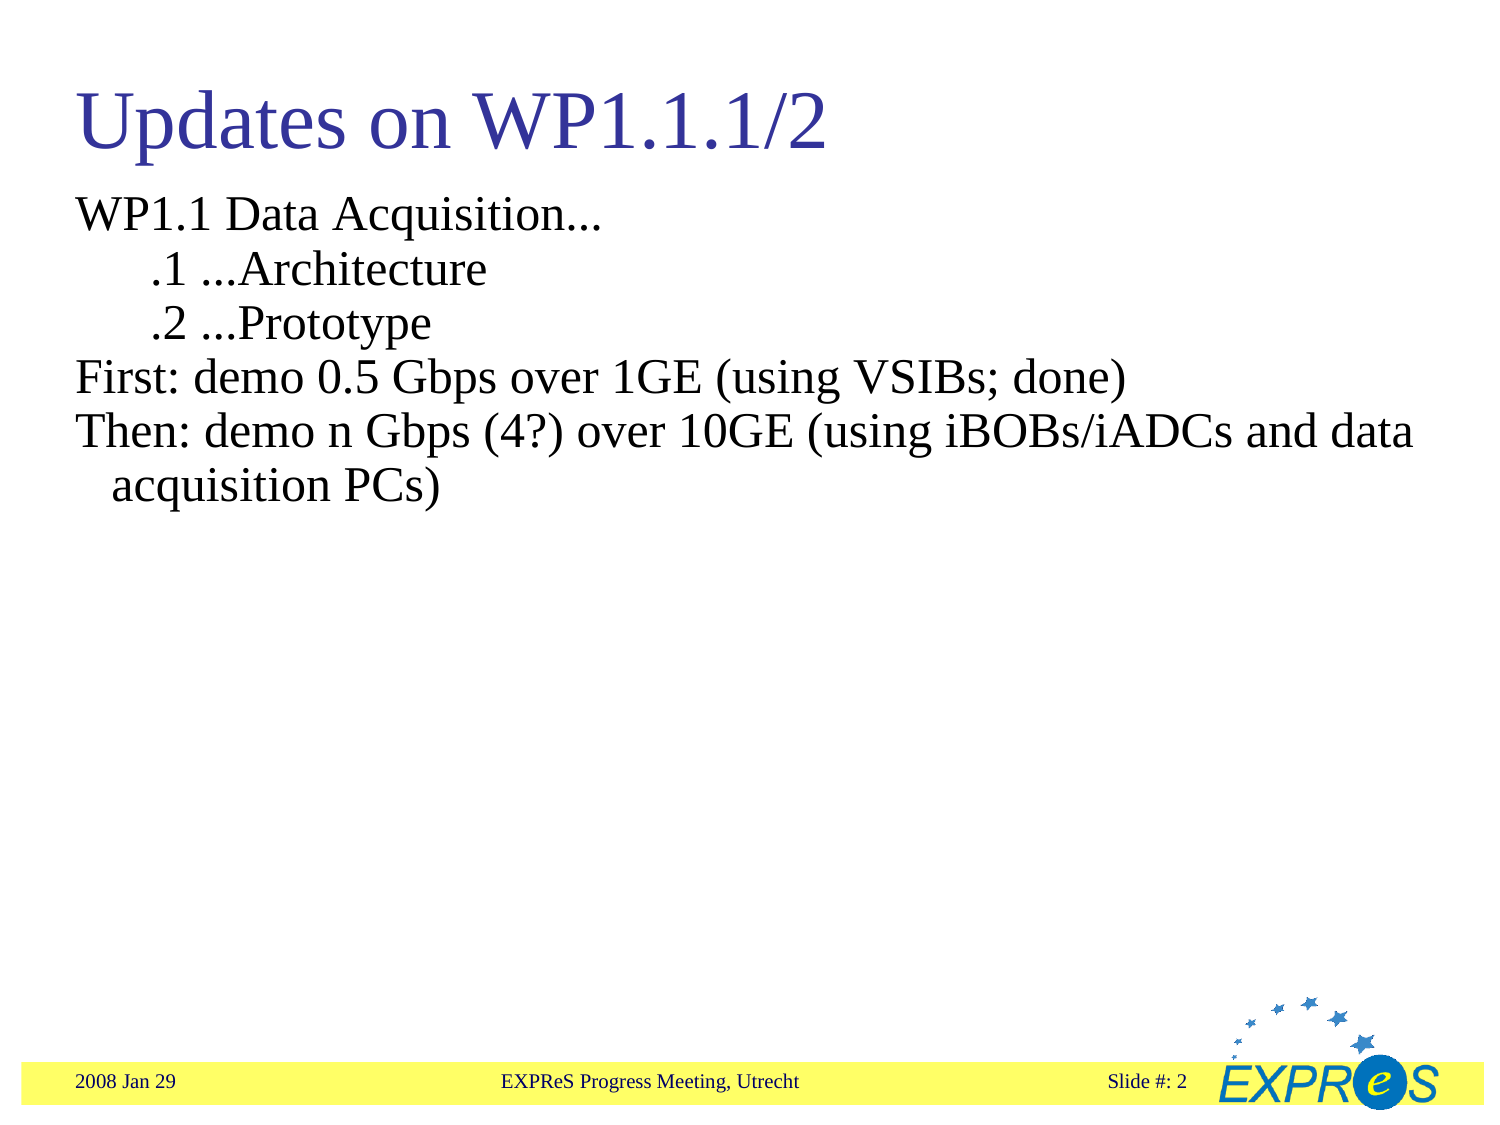

# Updates on WP1.1.1/2
WP1.1 Data Acquisition...
.1 ...Architecture
.2 ...Prototype
First: demo 0.5 Gbps over 1GE (using VSIBs; done)
Then: demo n Gbps (4?) over 10GE (using iBOBs/iADCs and data acquisition PCs)